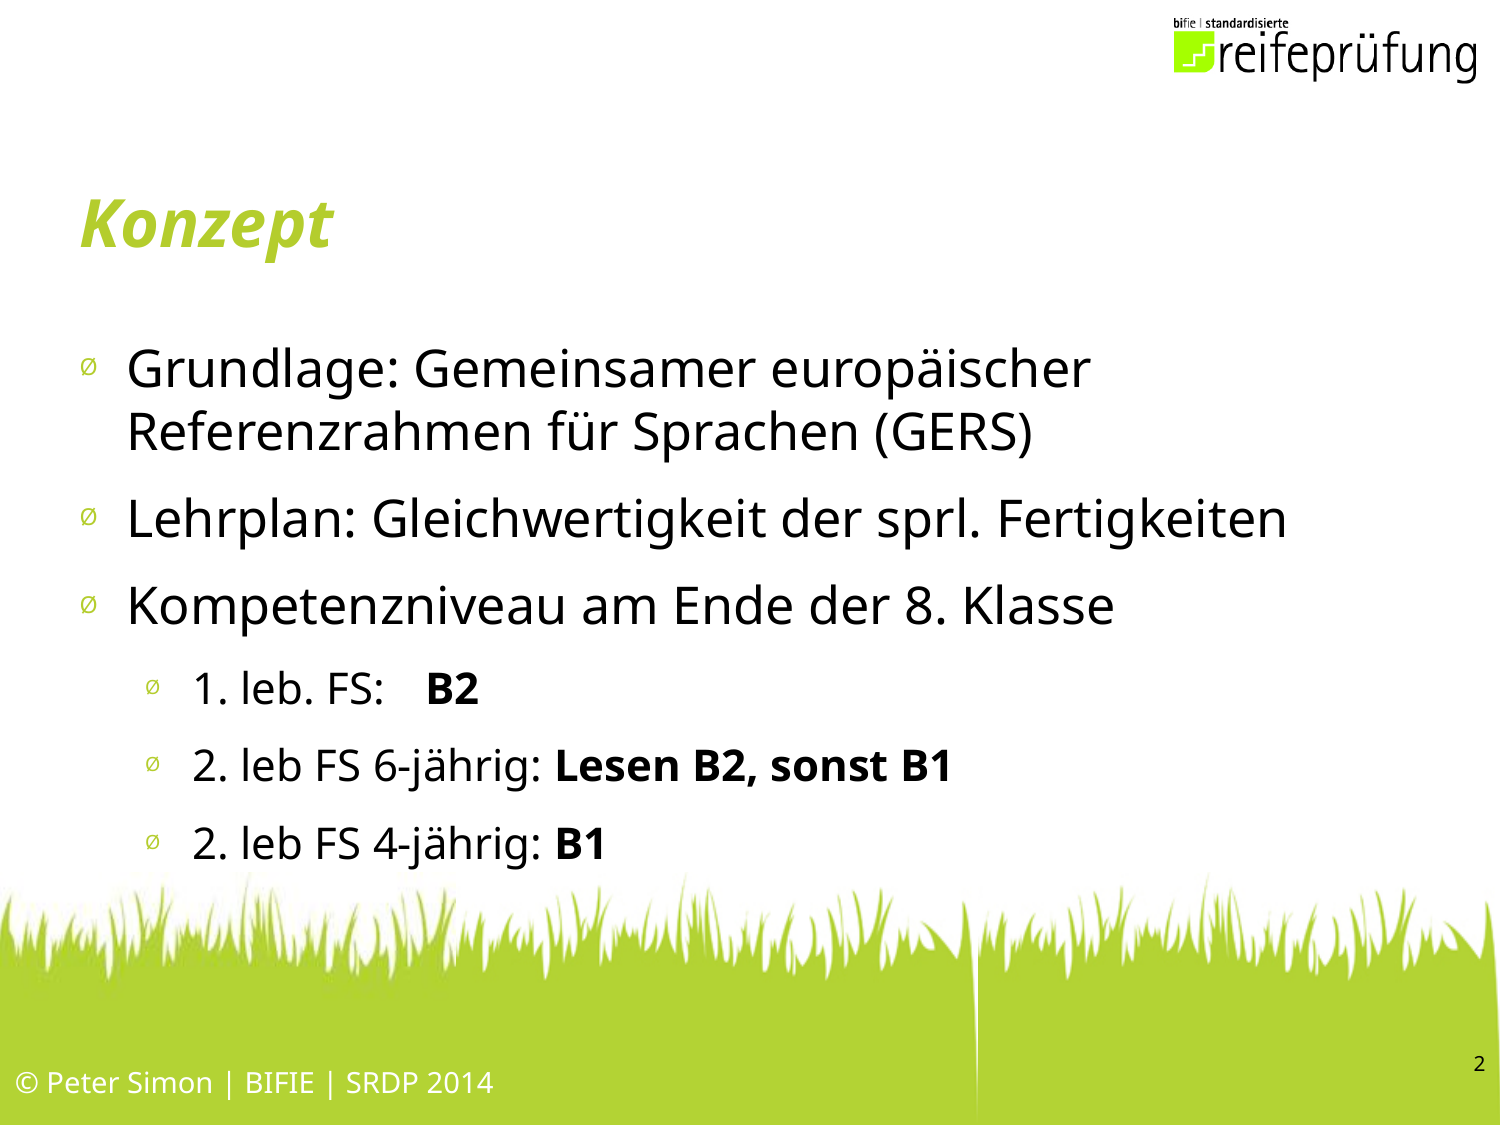

# Konzept
Grundlage: Gemeinsamer europäischer Referenzrahmen für Sprachen (GERS)
Lehrplan: Gleichwertigkeit der sprl. Fertigkeiten
Kompetenzniveau am Ende der 8. Klasse
1. leb. FS:	 B2
2. leb FS 6-jährig: Lesen B2, sonst B1
2. leb FS 4-jährig: B1